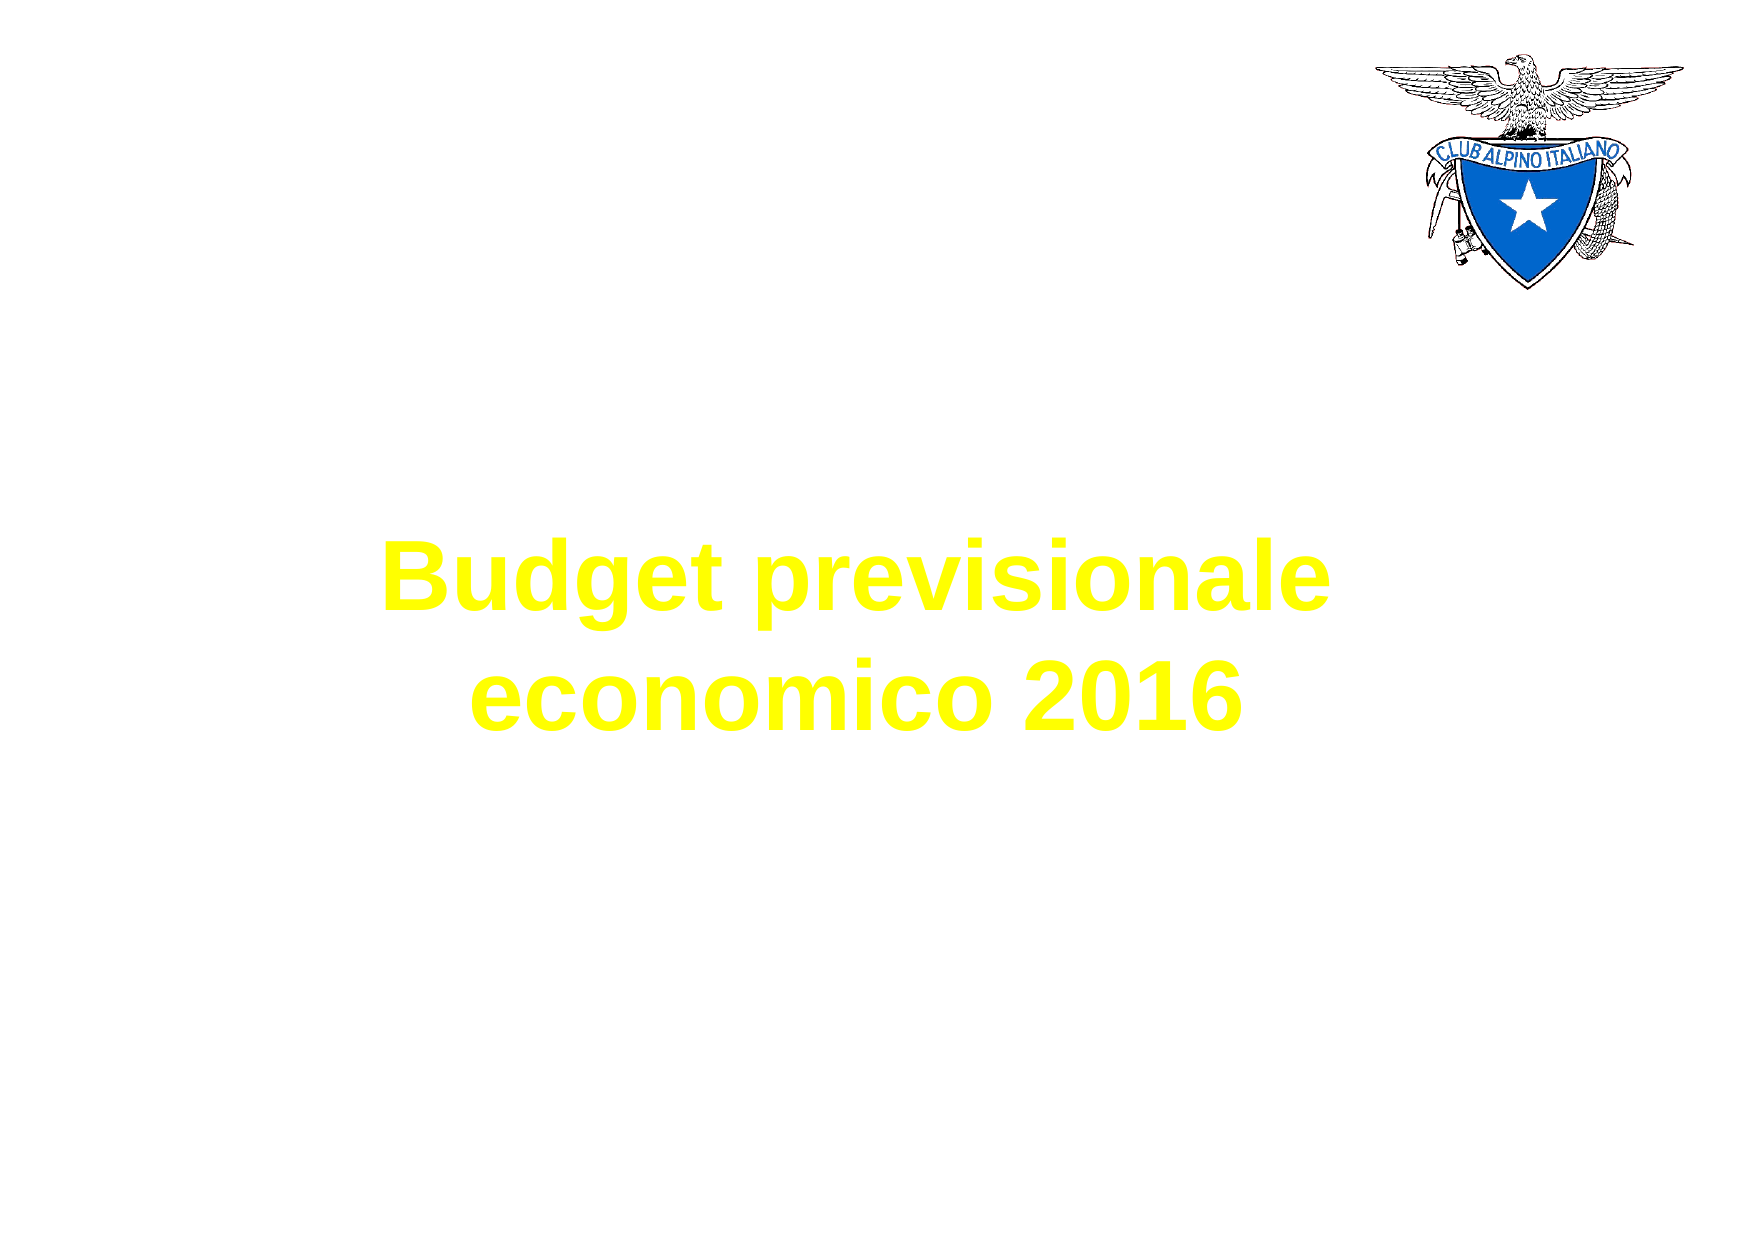

Budget previsionale economico 2016
COMITATO CENTRALE DI INDIRIZZO E DI CONTROLLO
19 marzo 2016